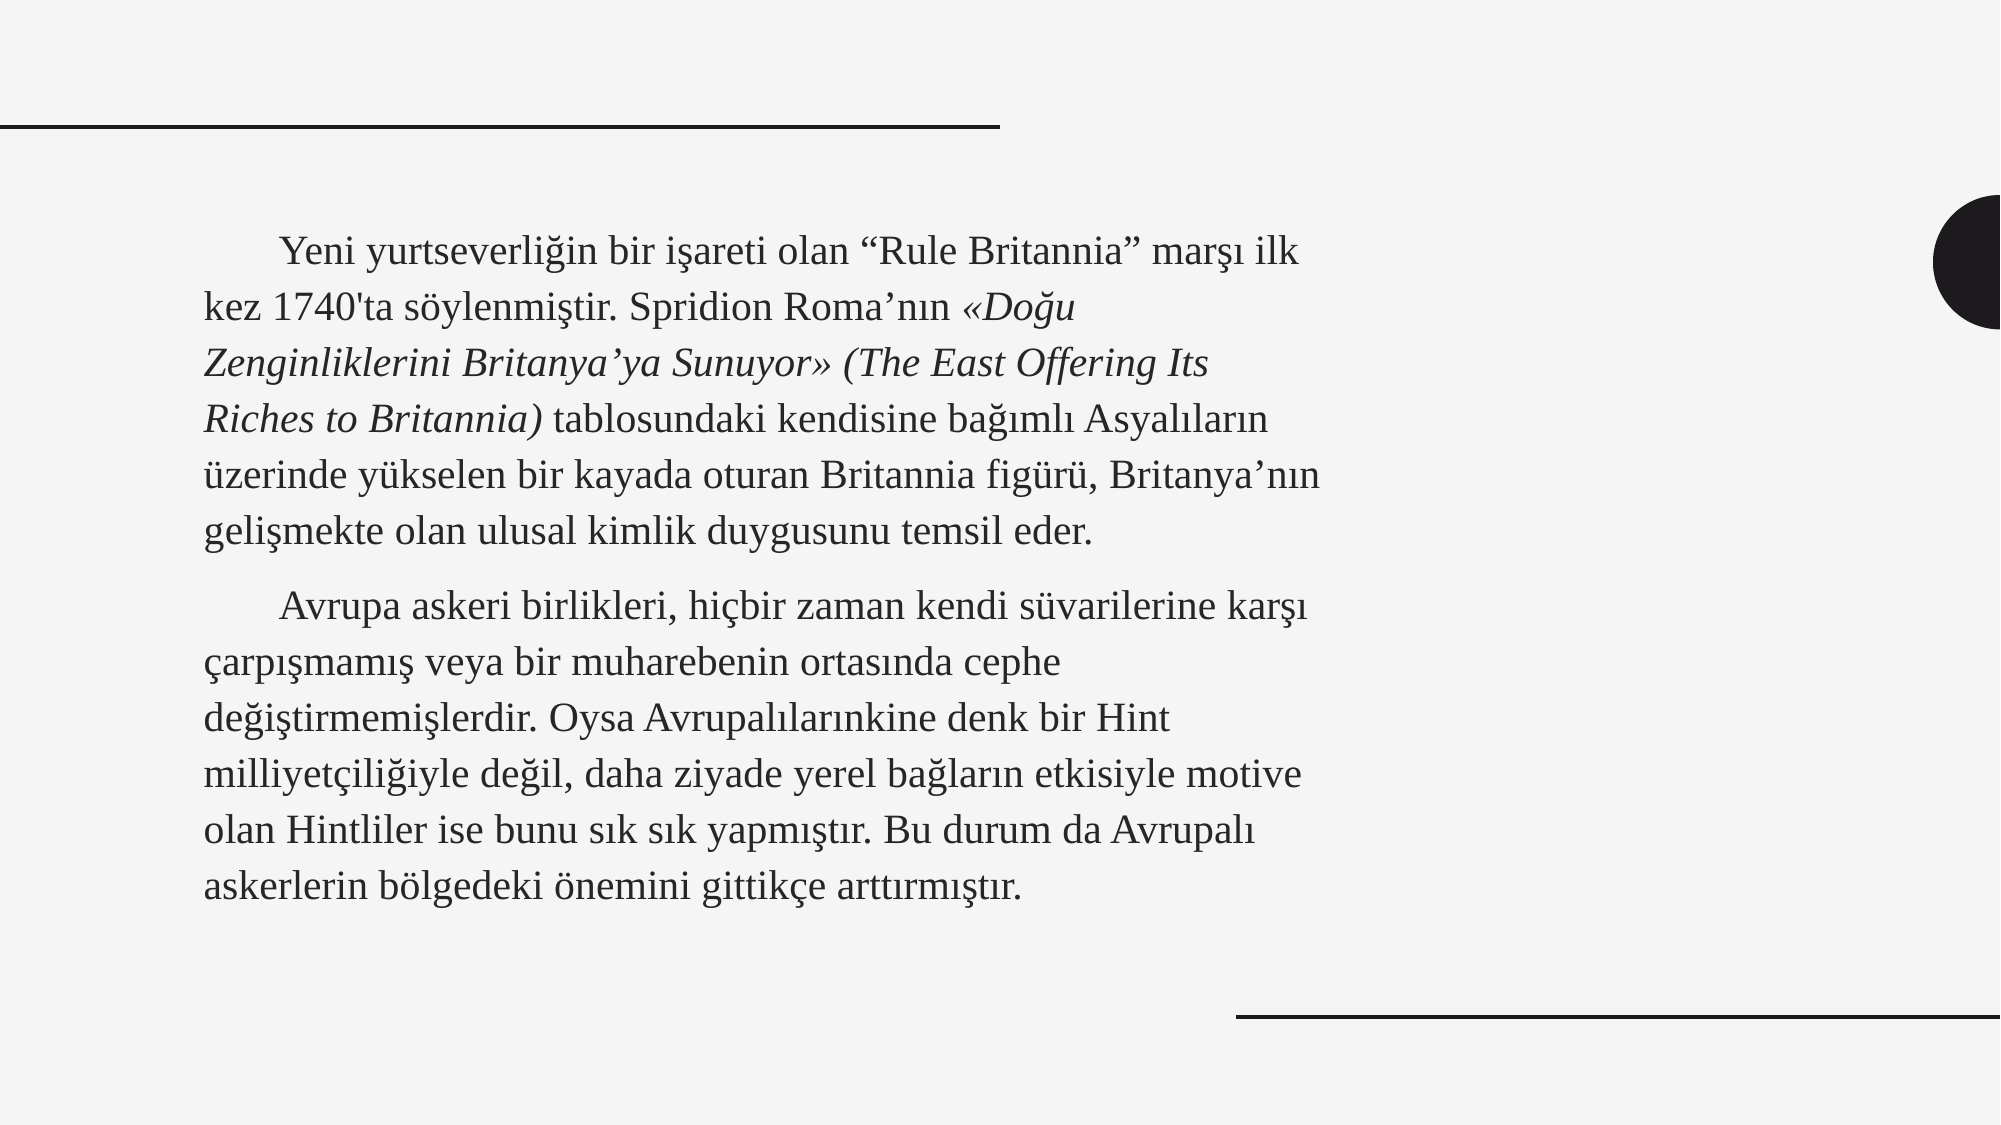

# Yeni yurtseverliğin bir işareti olan “Rule Britannia” marşı ilk kez 1740'ta söylenmiştir. Spridion Roma’nın «Doğu Zenginliklerini Britanya’ya Sunuyor» (The East Offering Its Riches to Britannia) tablosundaki kendisine bağımlı Asyalıların üzerinde yükselen bir kayada oturan Britannia figürü, Britanya’nın gelişmekte olan ulusal kimlik duygusunu temsil eder.
	Avrupa askeri birlikleri, hiçbir zaman kendi süvarilerine karşı çarpışmamış veya bir muharebenin ortasında cephe değiştirmemişlerdir. Oysa Avrupalılarınkine denk bir Hint milliyetçiliğiyle değil, daha ziyade yerel bağların etkisiyle motive olan Hintliler ise bunu sık sık yapmıştır. Bu durum da Avrupalı askerlerin bölgedeki önemini gittikçe arttırmıştır.